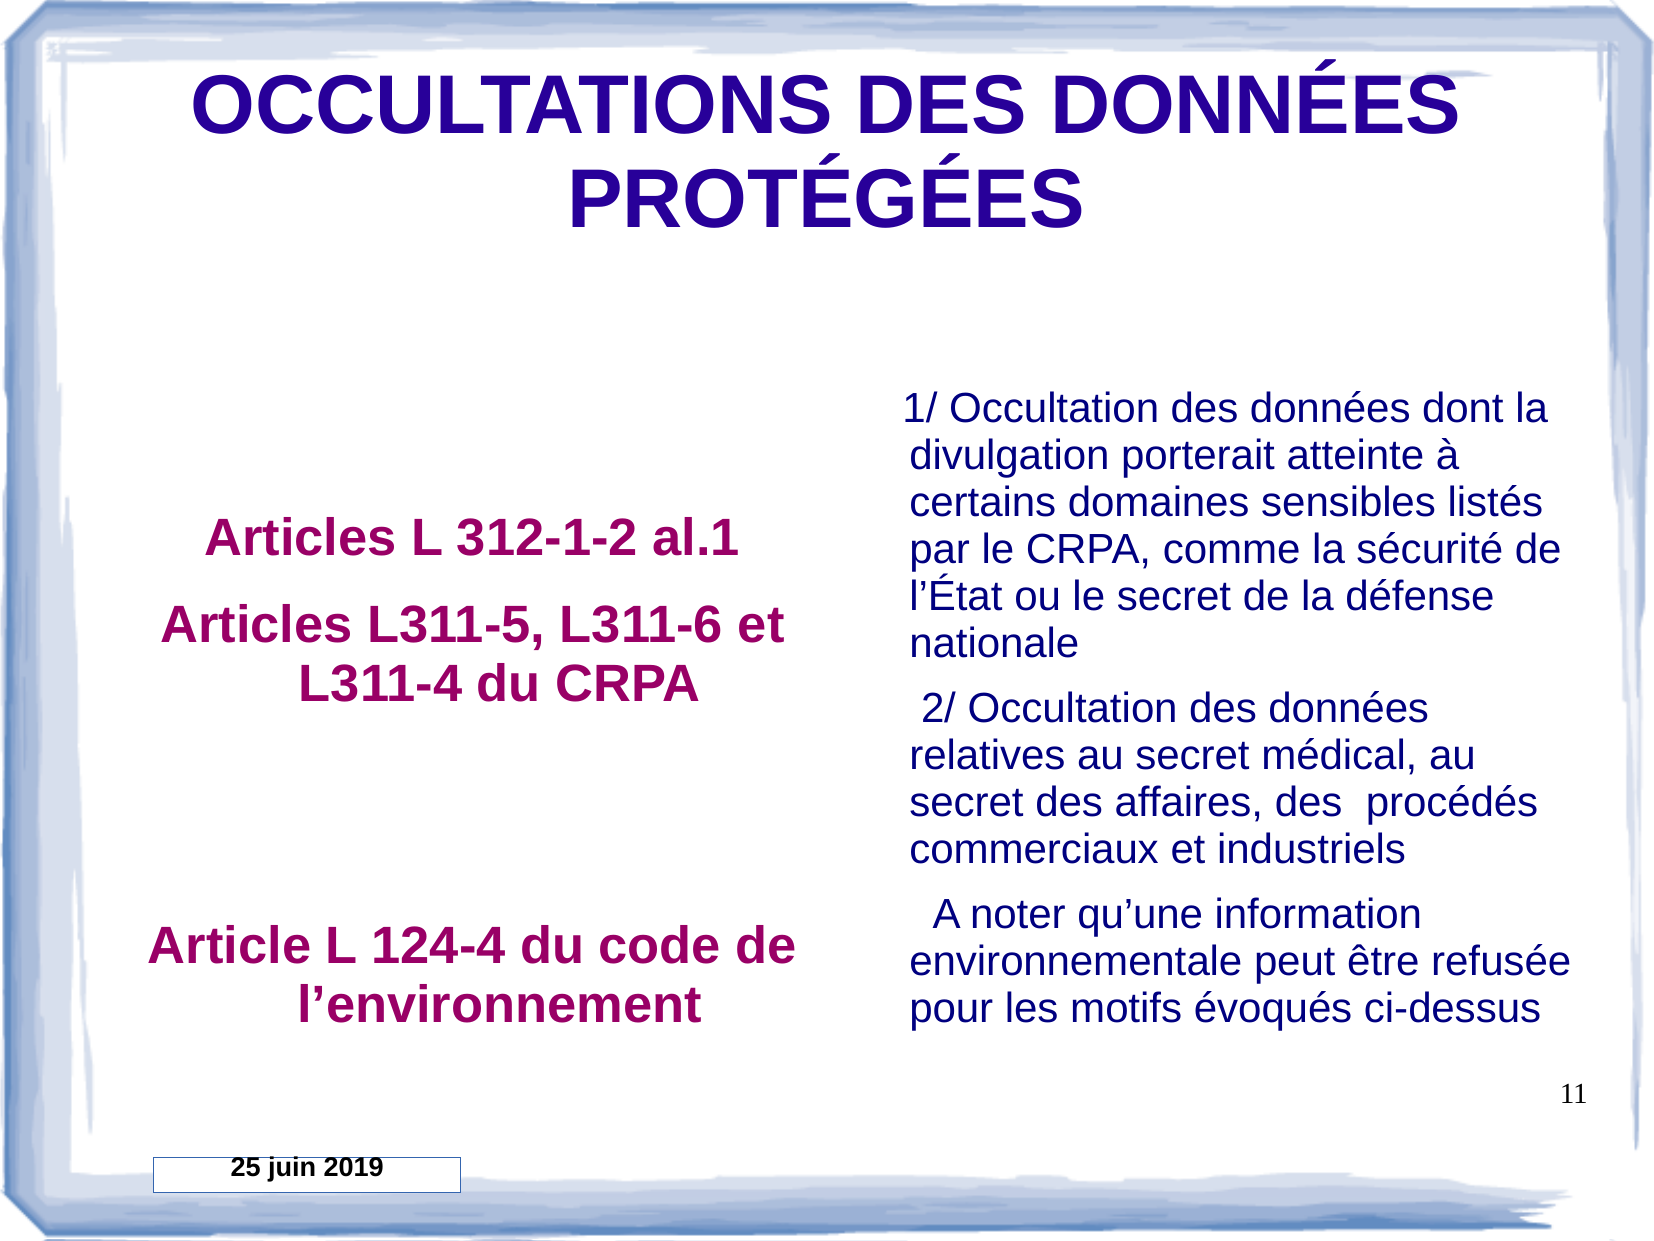

# OCCULTATIONS DES DONNÉES PROTÉGÉES
 1/ Occultation des données dont la divulgation porterait atteinte à certains domaines sensibles listés par le CRPA, comme la sécurité de l’État ou le secret de la défense nationale
 2/ Occultation des données relatives au secret médical, au secret des affaires, des procédés commerciaux et industriels
 A noter qu’une information environnementale peut être refusée pour les motifs évoqués ci-dessus
Articles L 312-1-2 al.1
Articles L311-5, L311-6 et L311-4 du CRPA
Article L 124-4 du code de l’environnement
11
25 juin 2019